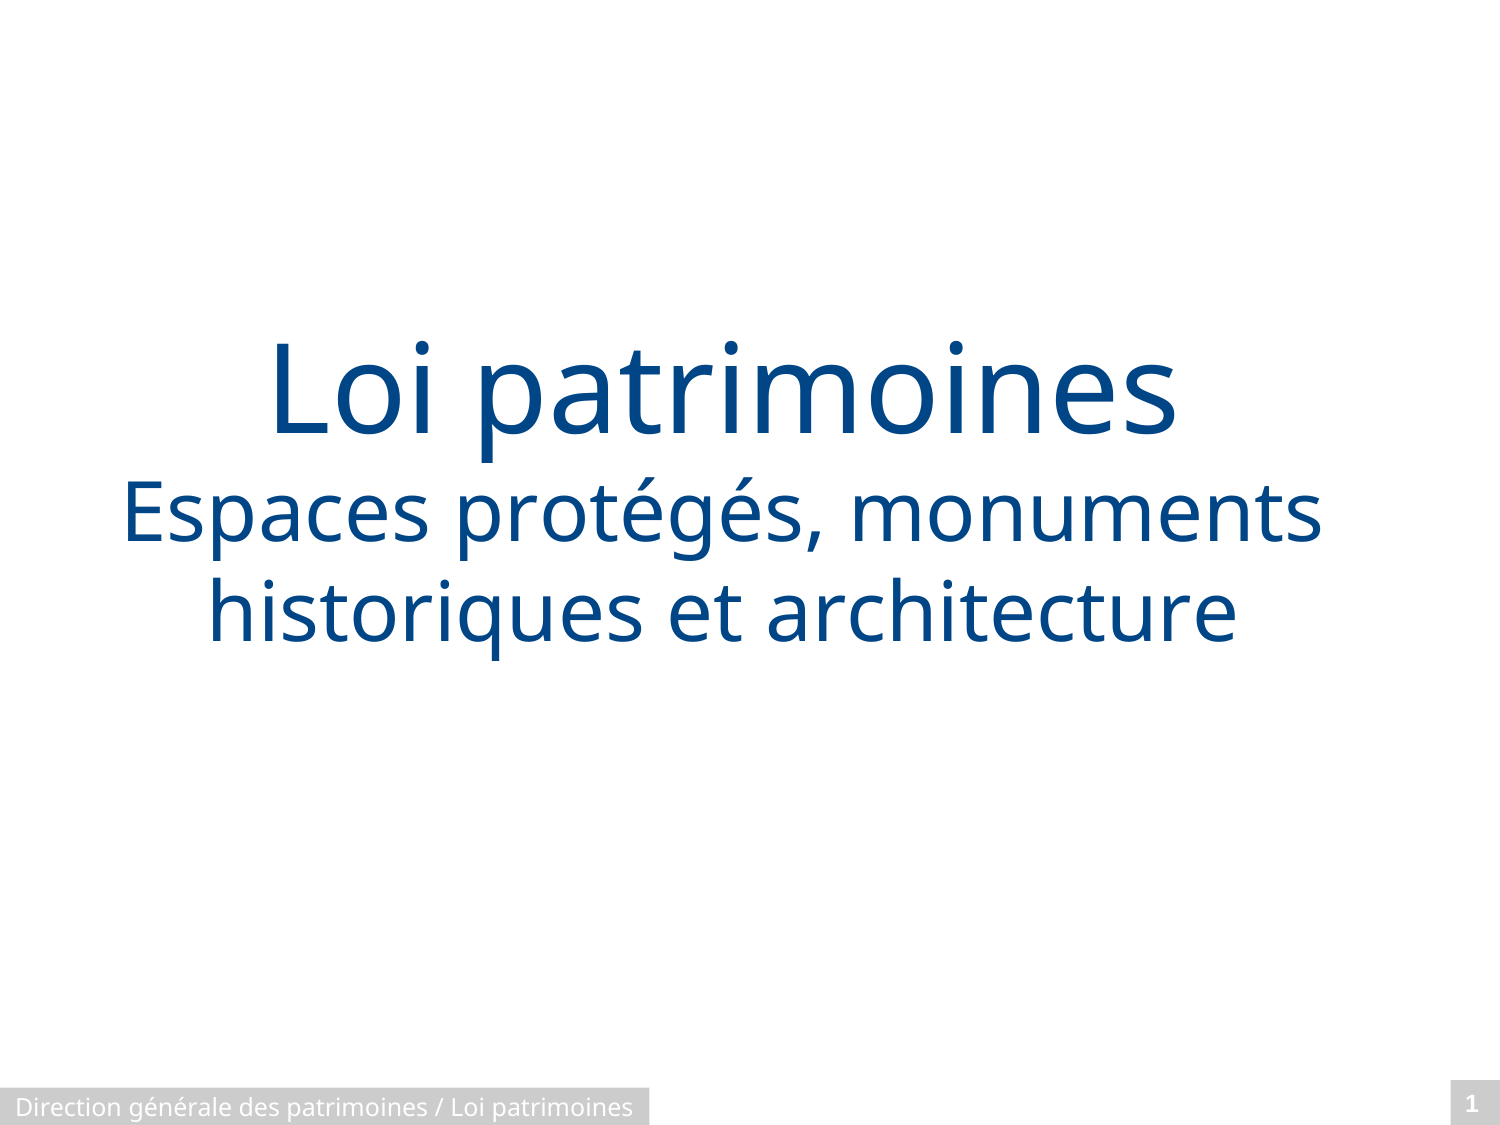

Loi patrimoines
Espaces protégés, monuments historiques et architecture